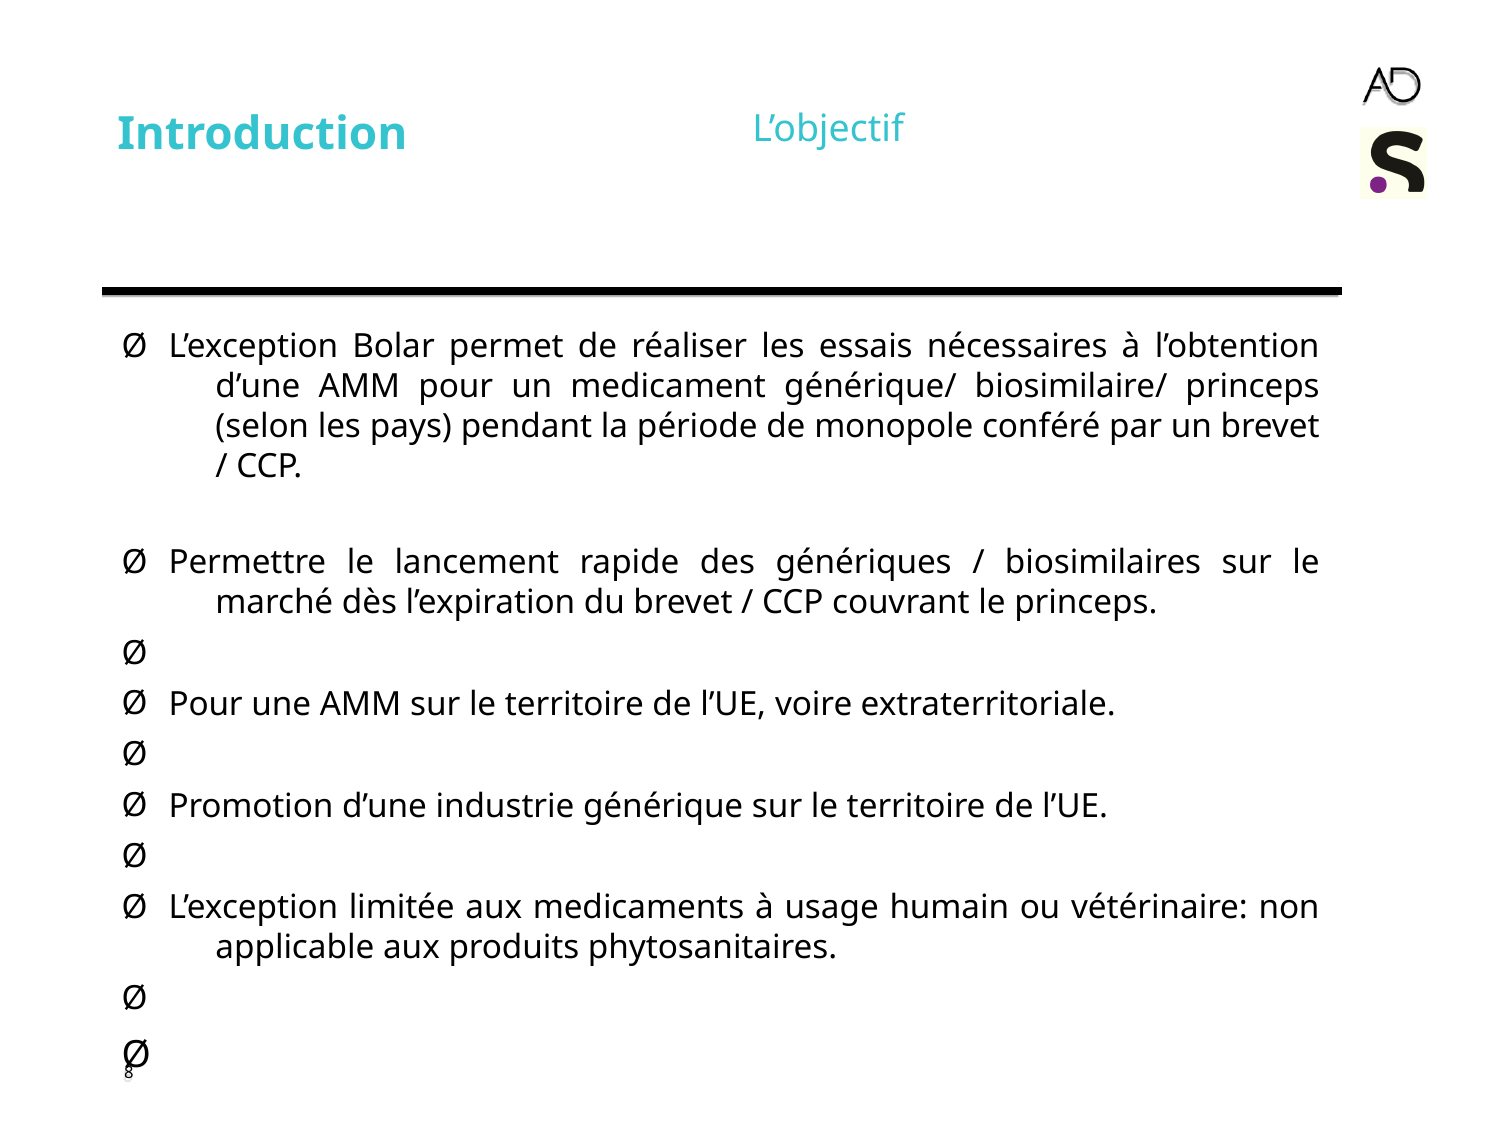

# Introduction
L’objectif
L’exception Bolar permet de réaliser les essais nécessaires à l’obtention d’une AMM pour un medicament générique/ biosimilaire/ princeps (selon les pays) pendant la période de monopole conféré par un brevet / CCP.
Permettre le lancement rapide des génériques / biosimilaires sur le marché dès l’expiration du brevet / CCP couvrant le princeps.
Pour une AMM sur le territoire de l’UE, voire extraterritoriale.
Promotion d’une industrie générique sur le territoire de l’UE.
L’exception limitée aux medicaments à usage humain ou vétérinaire: non applicable aux produits phytosanitaires.